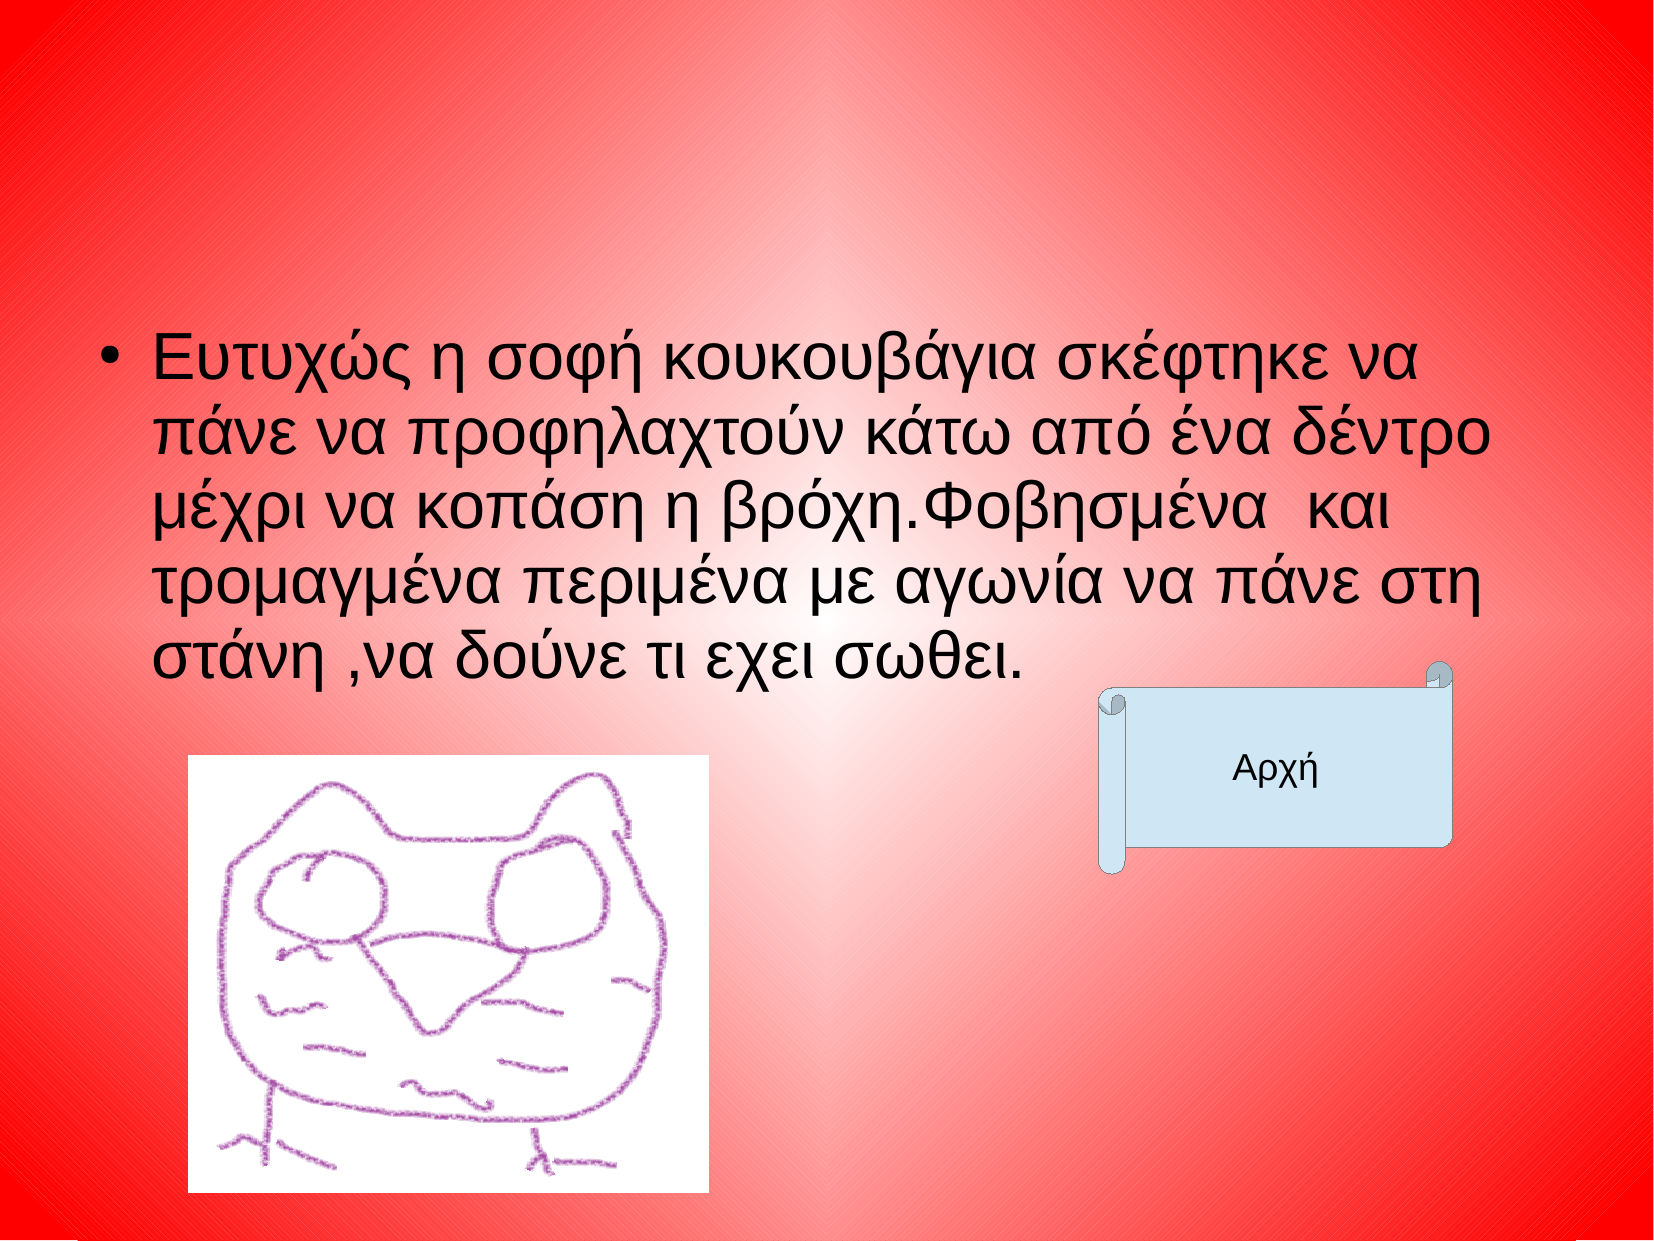

#
Ευτυχώς η σοφή κουκουβάγια σκέφτηκε να πάνε να προφηλαχτούν κάτω από ένα δέντρο μέχρι να κοπάση η βρόχη.Φοβησμένα και τρομαγμένα περιμένα με αγωνία να πάνε στη στάνη ,να δούνε τι εχει σωθει.
Αρχή